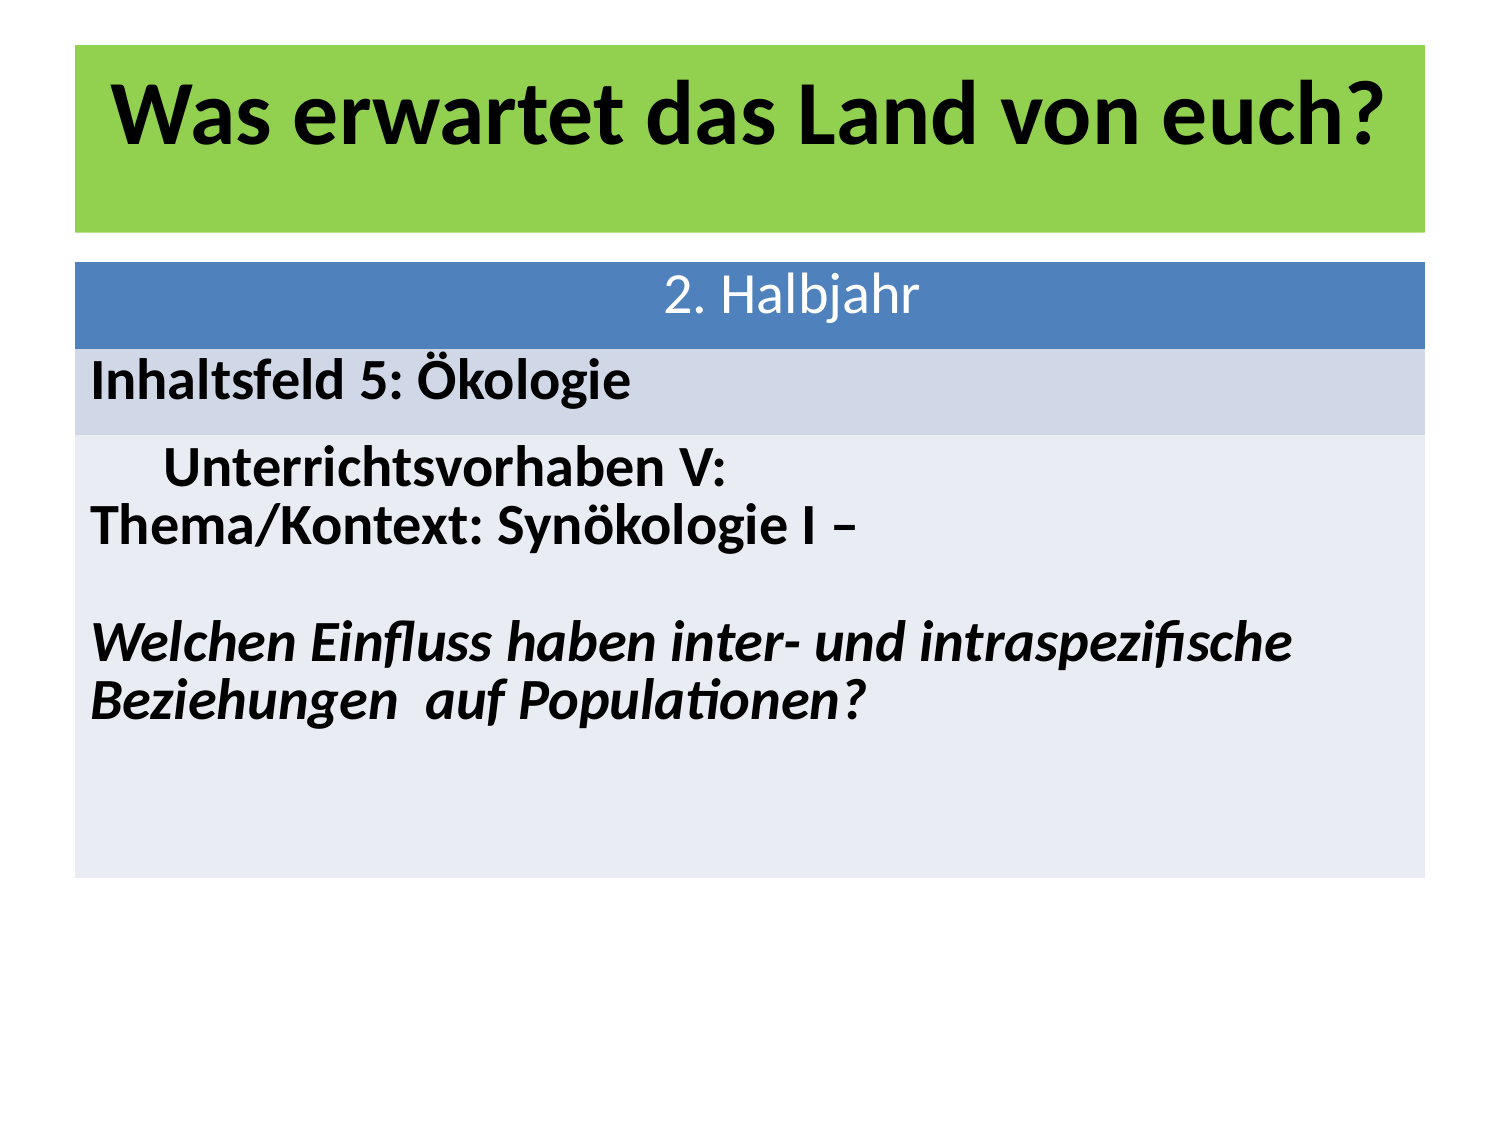

# Was erwartet das Land von euch?
| 2. Halbjahr |
| --- |
| Inhaltsfeld 5: Ökologie |
| Unterrichtsvorhaben V: Thema/Kontext: Synökologie I – Welchen Einfluss haben inter- und intraspezifische Beziehungen auf Populationen? |